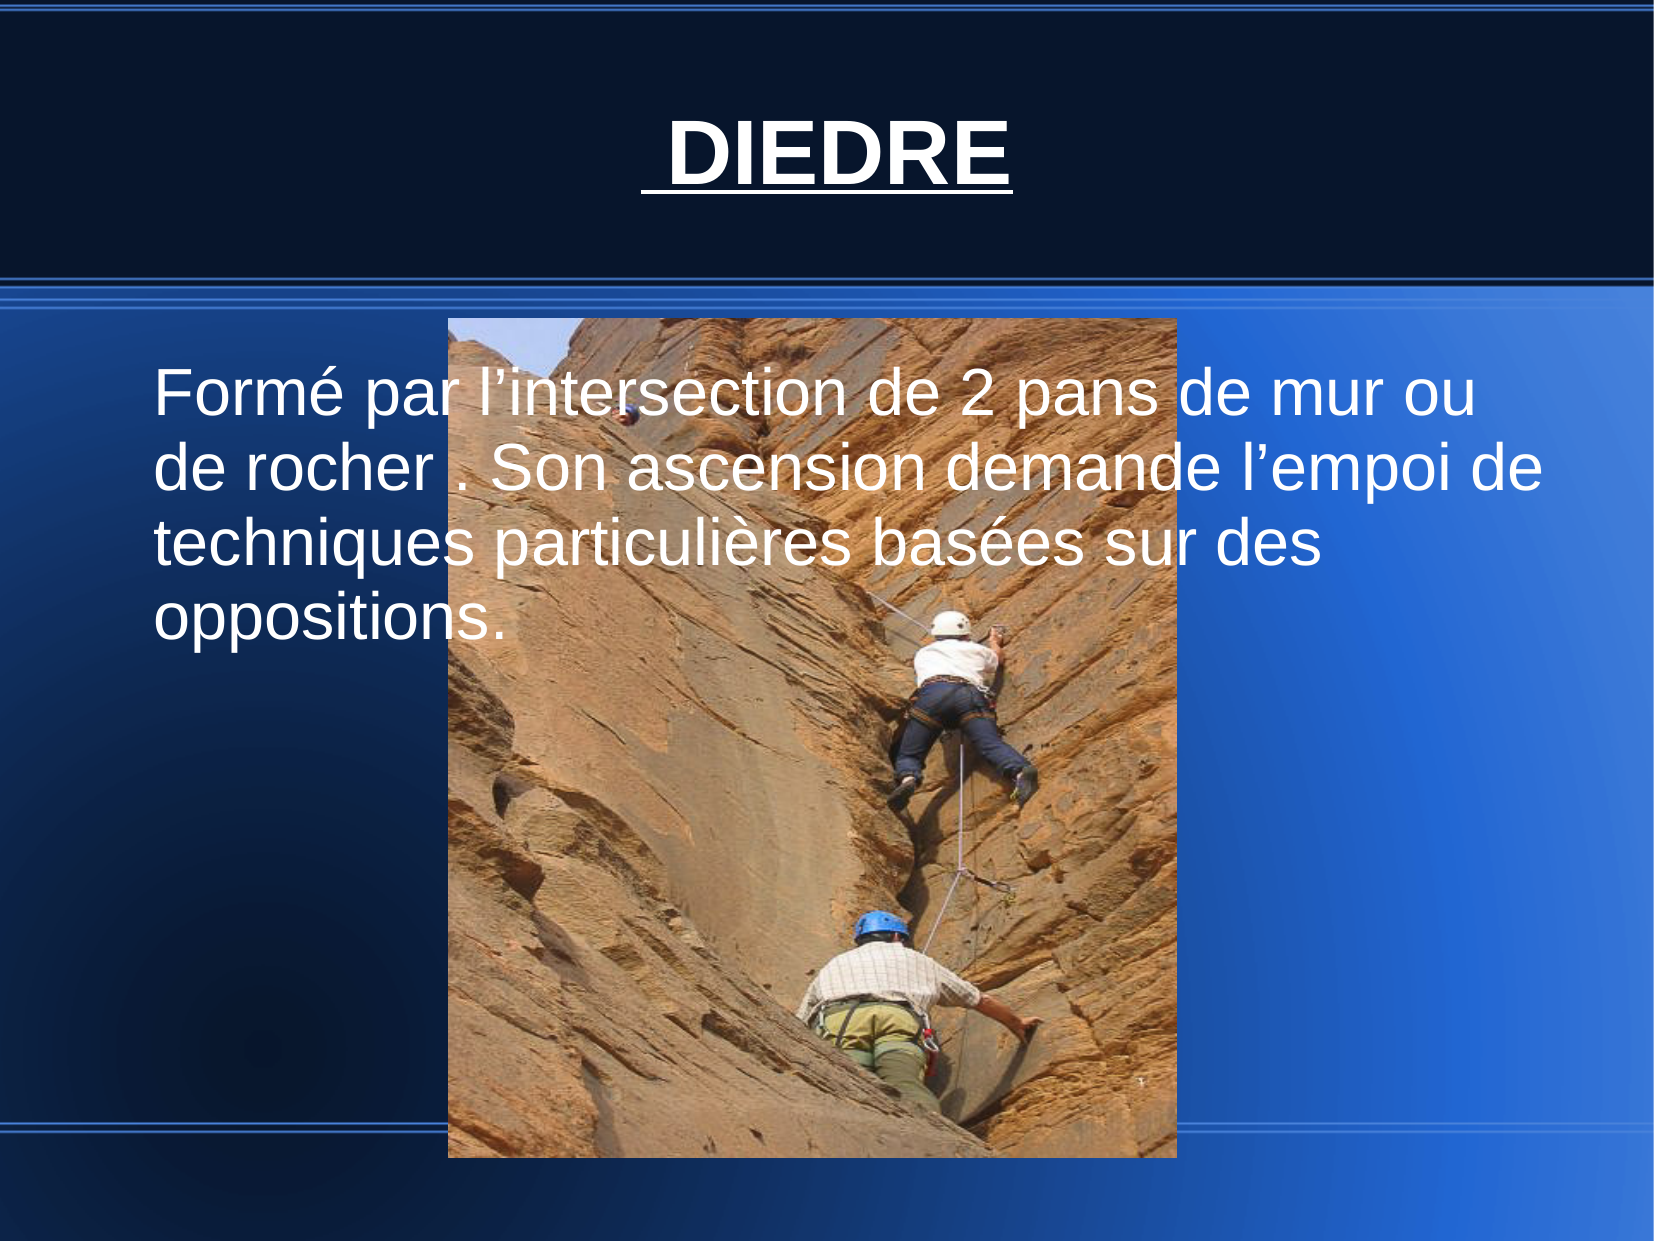

# DIEDRE
Formé par l’intersection de 2 pans de mur ou de rocher . Son ascension demande l’empoi de techniques particulières basées sur des oppositions.